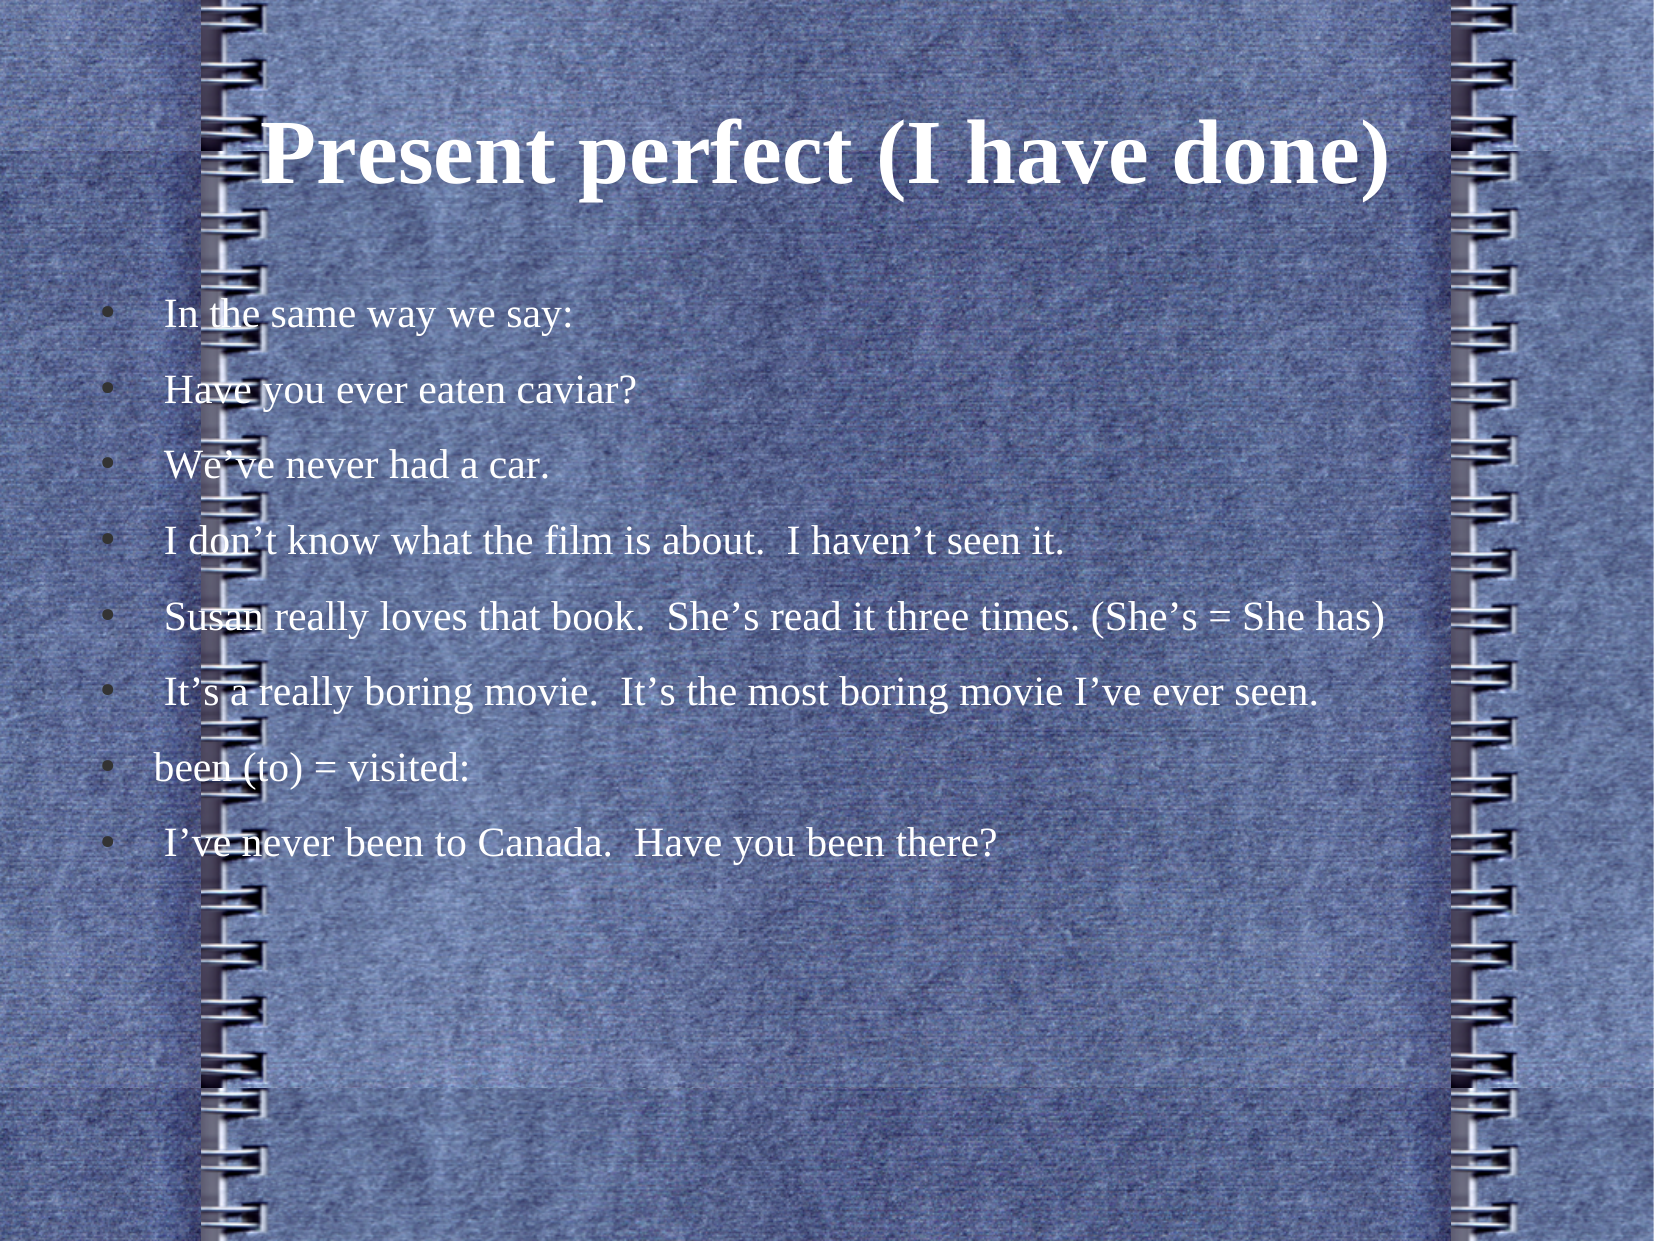

# Present perfect (I have done)
 In the same way we say:
 Have you ever eaten caviar?
 We’ve never had a car.
 I don’t know what the film is about. I haven’t seen it.
 Susan really loves that book. She’s read it three times. (She’s = She has)
 It’s a really boring movie. It’s the most boring movie I’ve ever seen.
been (to) = visited:
 I’ve never been to Canada. Have you been there?